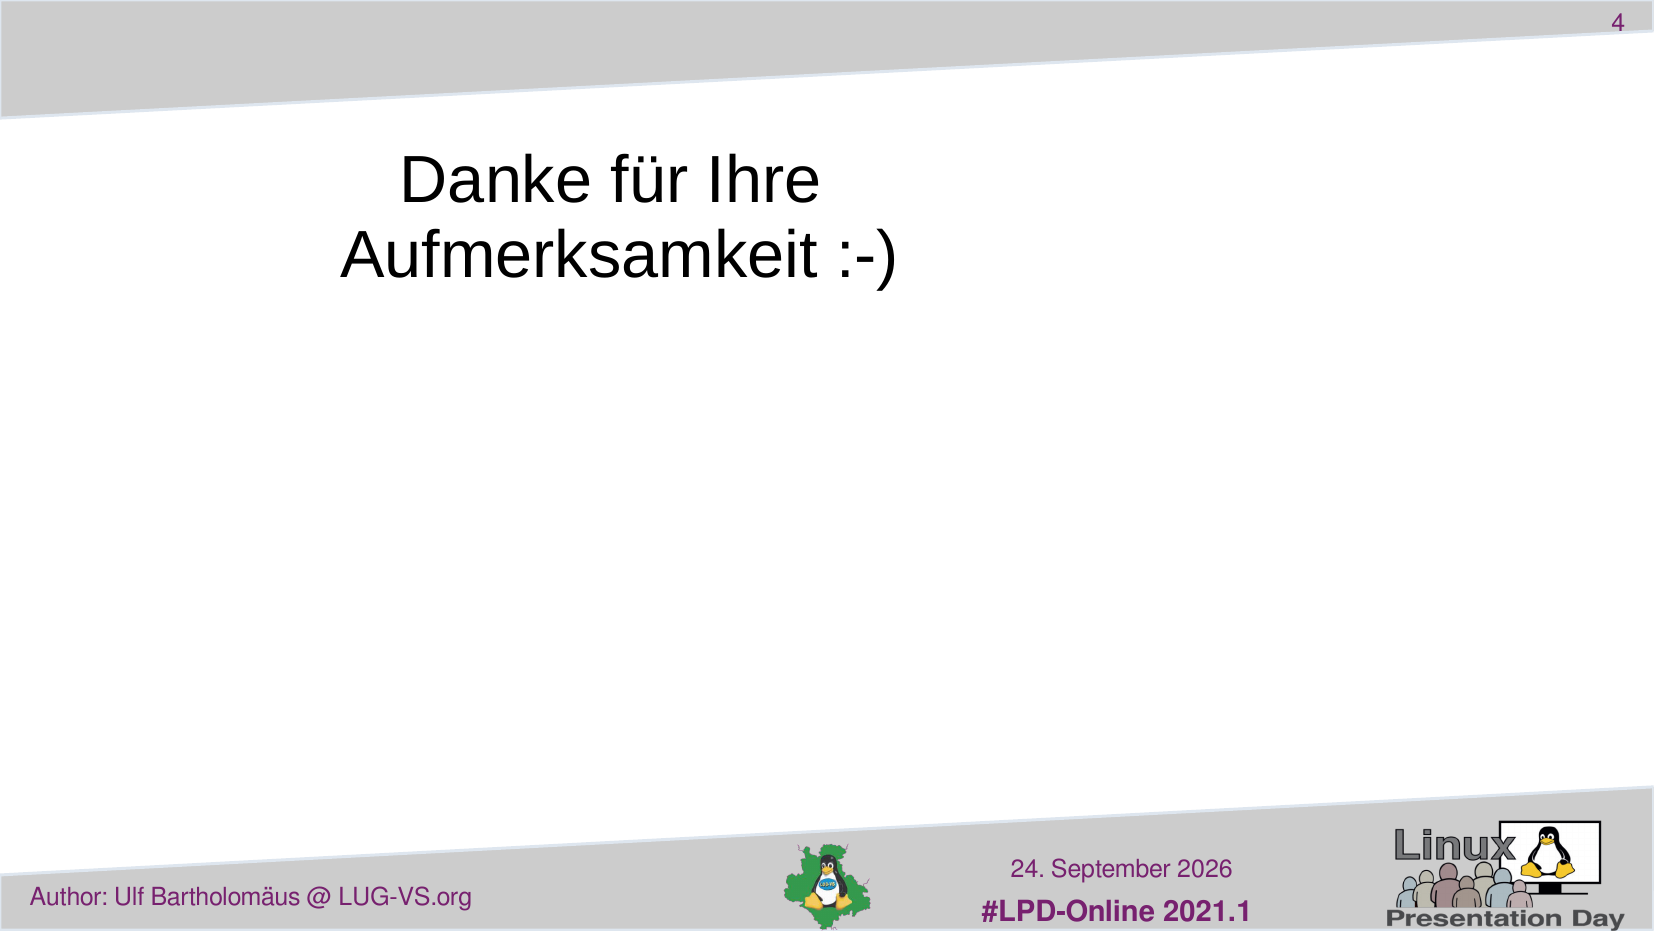

# Danke für Ihre
Aufmerksamkeit :-)
4
Author: Ulf Bartholomäus @ LUG-VS.org